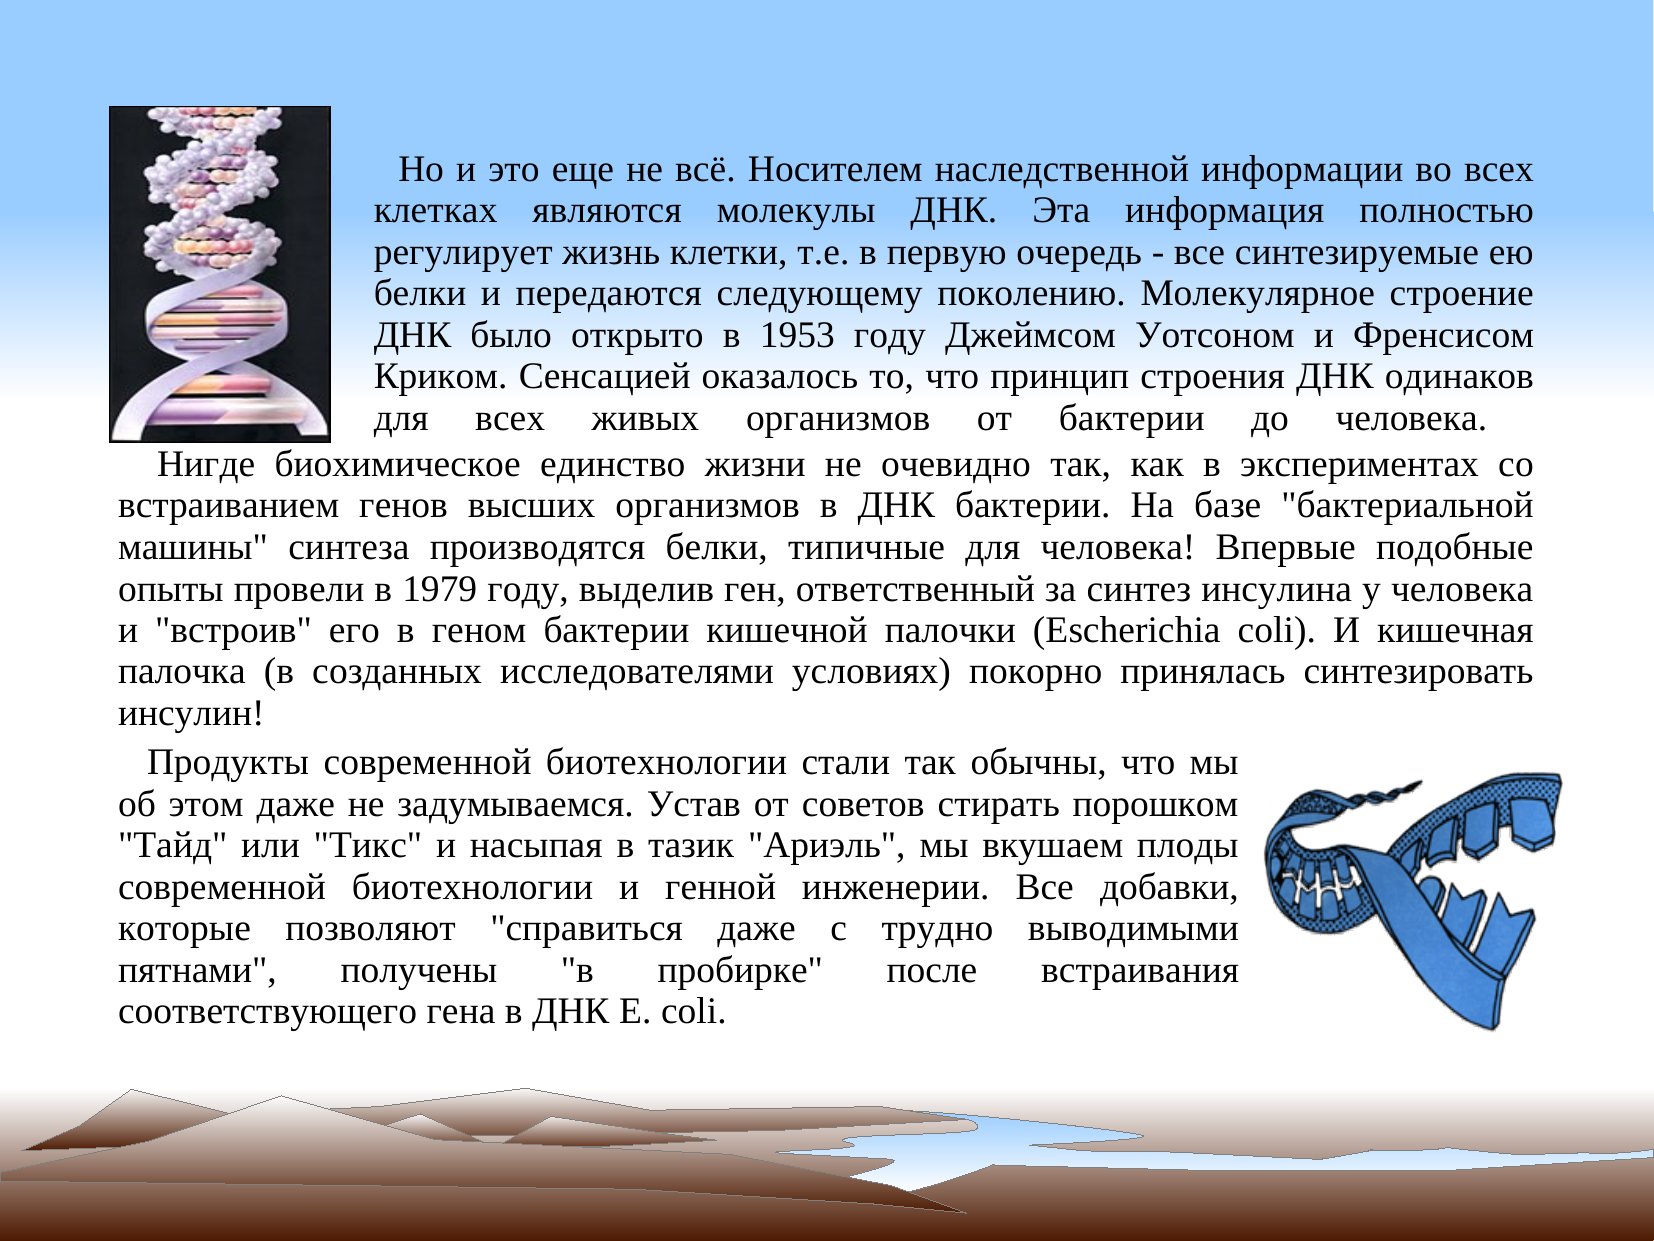

Но и это еще не всё. Носителем наследственной информации во всех клетках являются молекулы ДНК. Эта информация полностью регулирует жизнь клетки, т.е. в первую очередь - все синтезируемые ею белки и передаются следующему поколению. Молекулярное строение ДНК было открыто в 1953 году Джеймсом Уотсоном и Френсисом Криком. Сенсацией оказалось то, что принцип строения ДНК одинаков для всех живых организмов от бактерии до человека.
 Нигде биохимическое единство жизни не очевидно так, как в экспериментах со встраиванием генов высших организмов в ДНК бактерии. На базе "бактериальной машины" синтеза производятся белки, типичные для человека! Впервые подобные опыты провели в 1979 году, выделив ген, ответственный за синтез инсулина у человека и "встроив" его в геном бактерии кишечной палочки (Escherichia coli). И кишечная палочка (в созданных исследователями условиях) покорно принялась синтезировать инсулин!
 Продукты современной биотехнологии стали так обычны, что мы об этом даже не задумываемся. Устав от советов стирать порошком "Тайд" или "Тикс" и насыпая в тазик "Ариэль", мы вкушаем плоды современной биотехнологии и генной инженерии. Все добавки, которые позволяют "справиться даже с трудно выводимыми пятнами", получены "в пробирке" после встраивания соответствующего гена в ДНК E. coli.